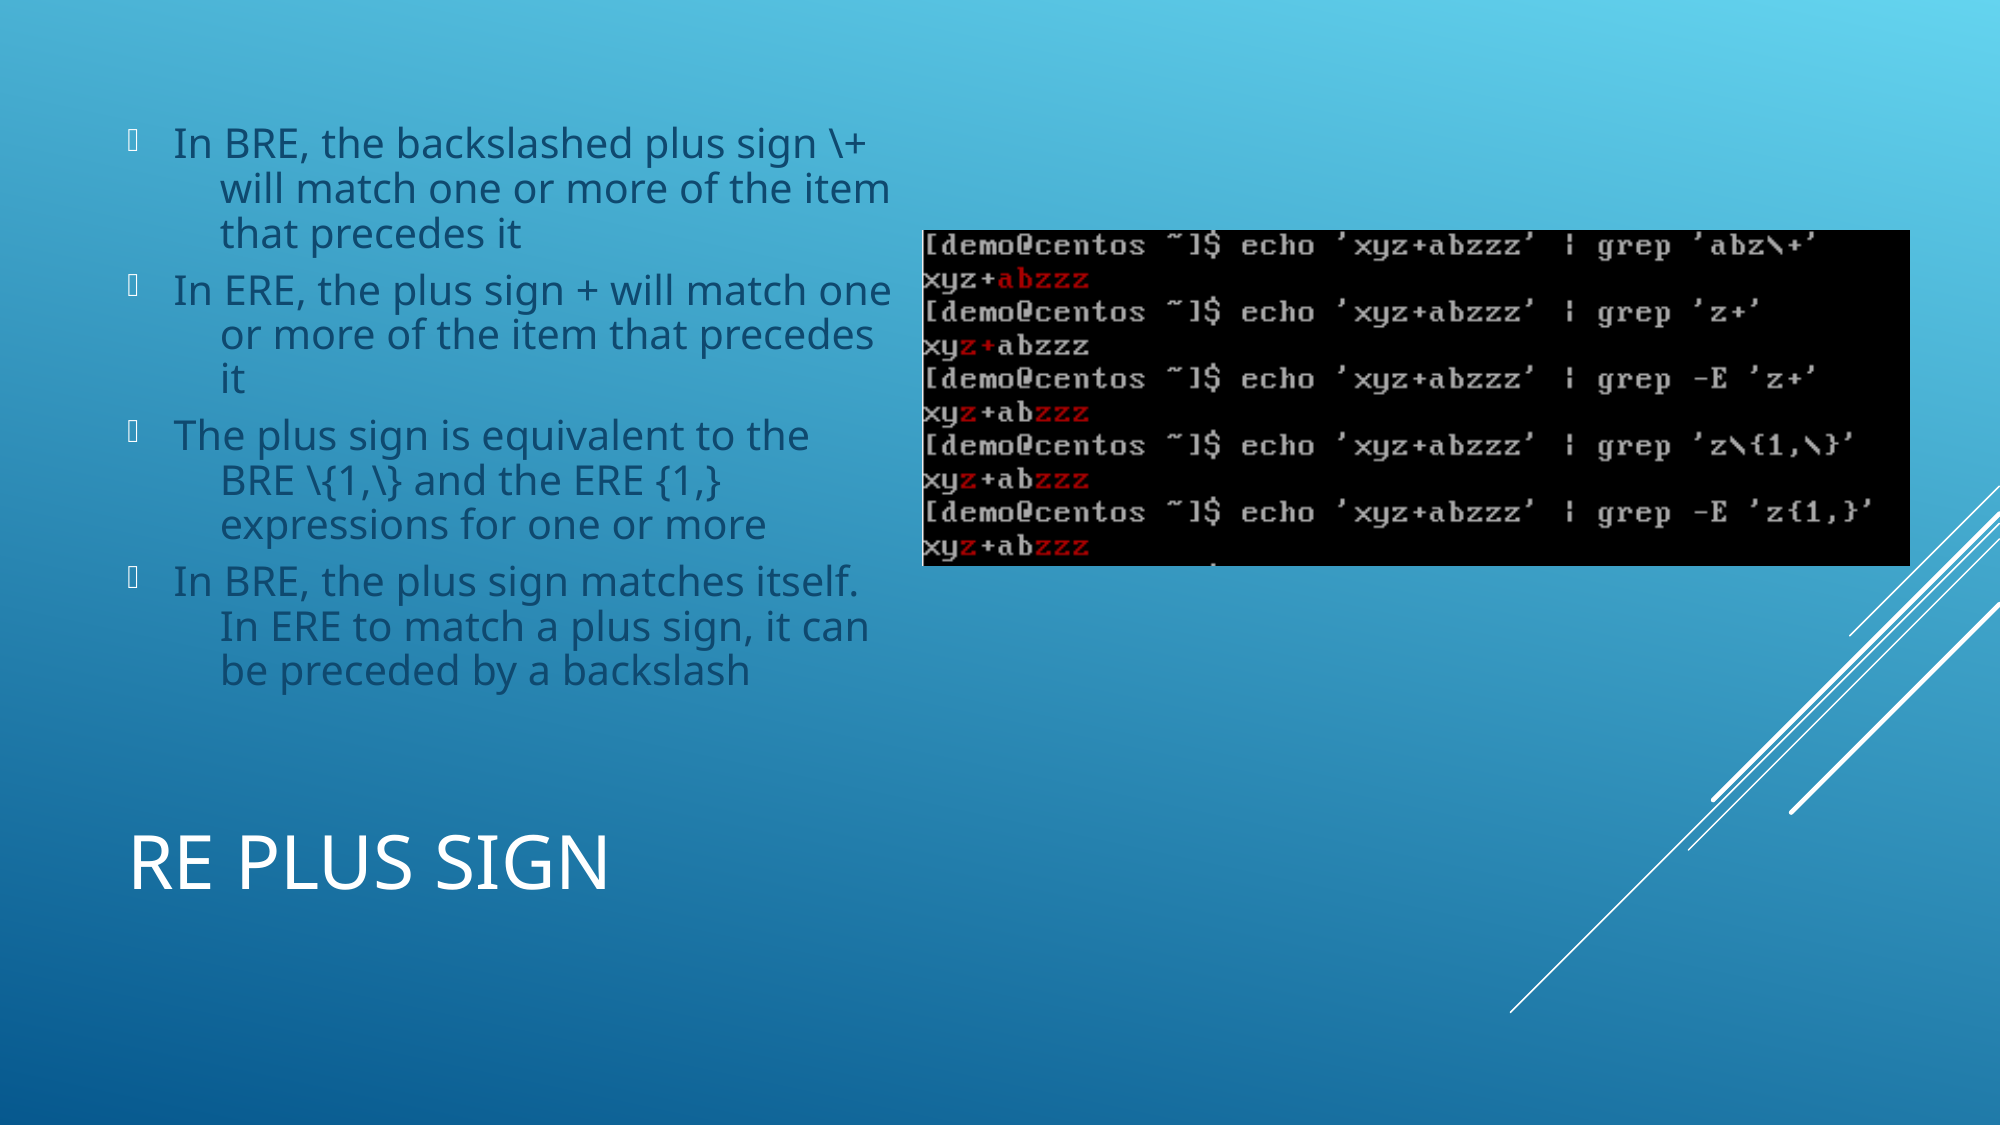

In BRE, the backslashed plus sign \+ will match one or more of the item that precedes it
In ERE, the plus sign + will match one or more of the item that precedes it
The plus sign is equivalent to the BRE \{1,\} and the ERE {1,} expressions for one or more
In BRE, the plus sign matches itself. In ERE to match a plus sign, it can be preceded by a backslash
# RE plus sign